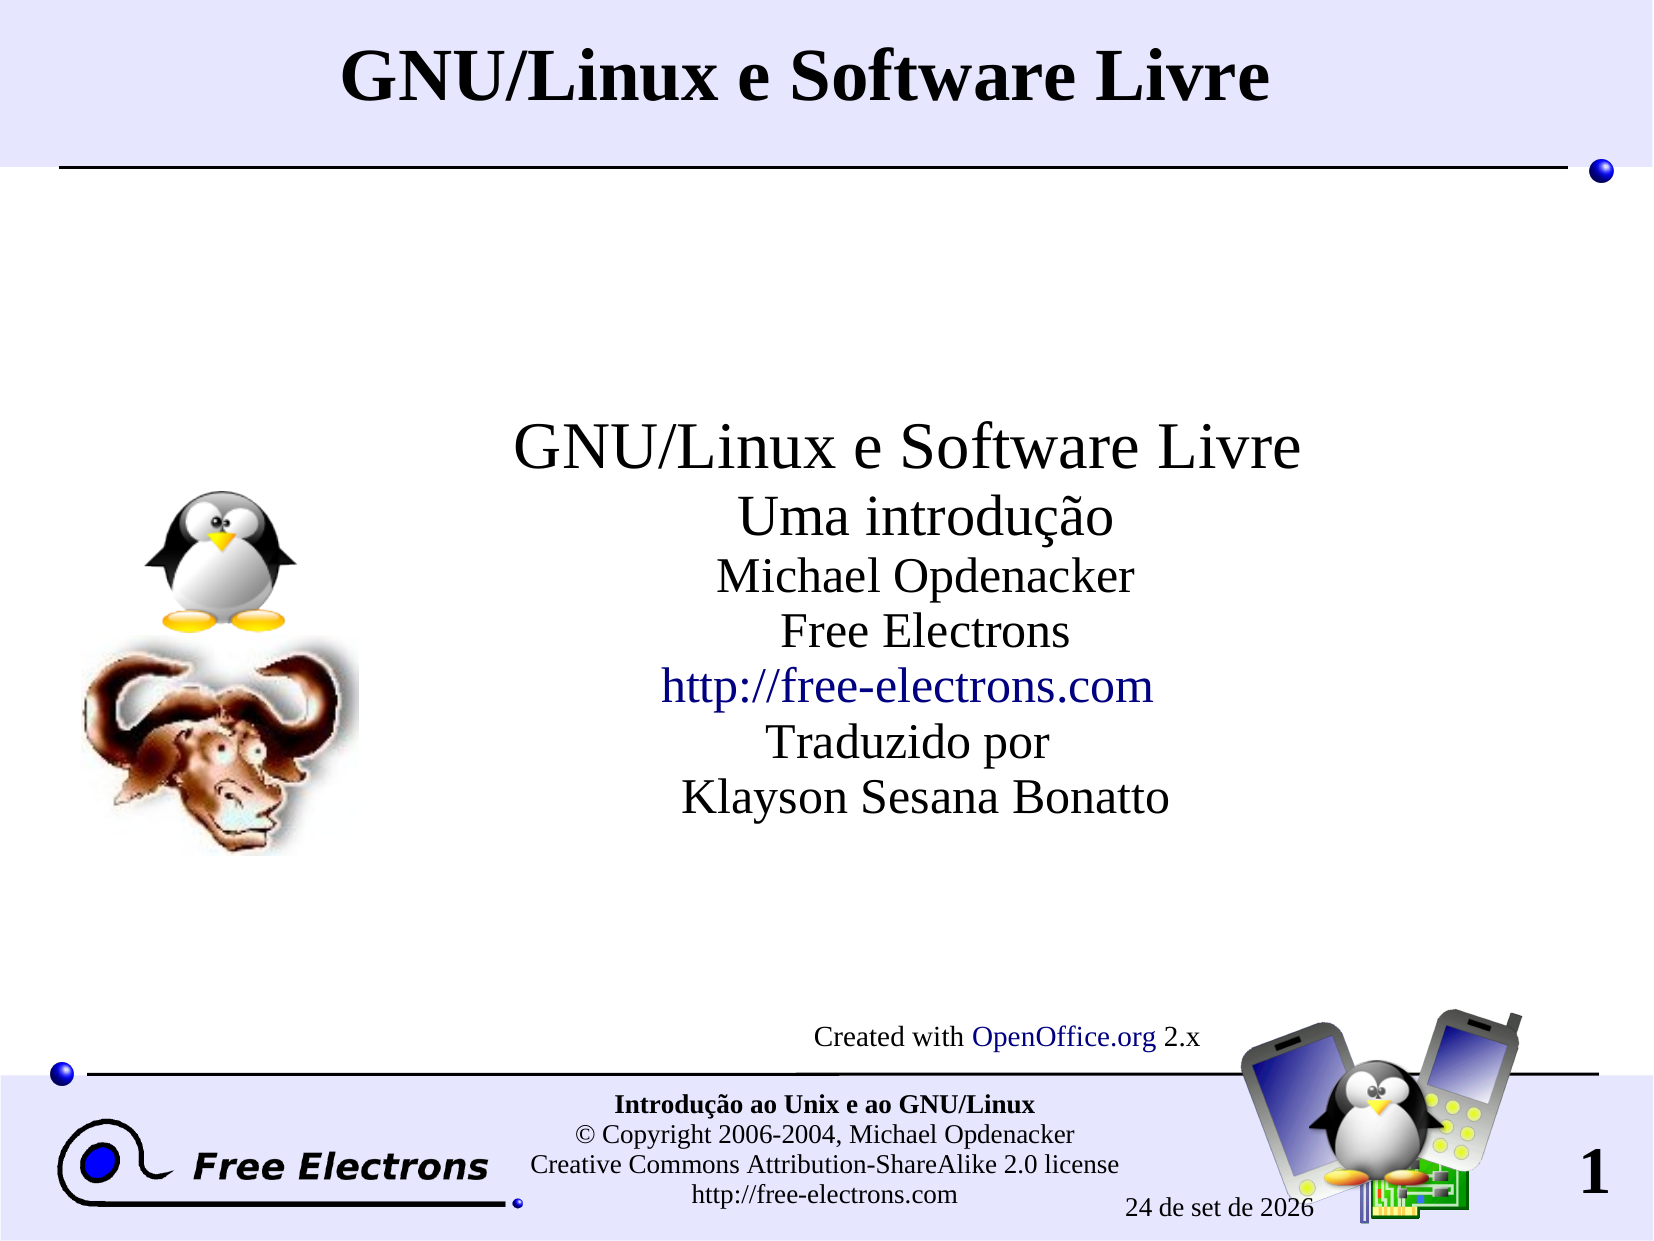

# GNU/Linux e Software Livre
GNU/Linux e Software Livre
Uma introdução
Michael Opdenacker
Free Electrons
http://free-electrons.com
Traduzido por
Klayson Sesana Bonatto
Created with OpenOffice.org 2.x